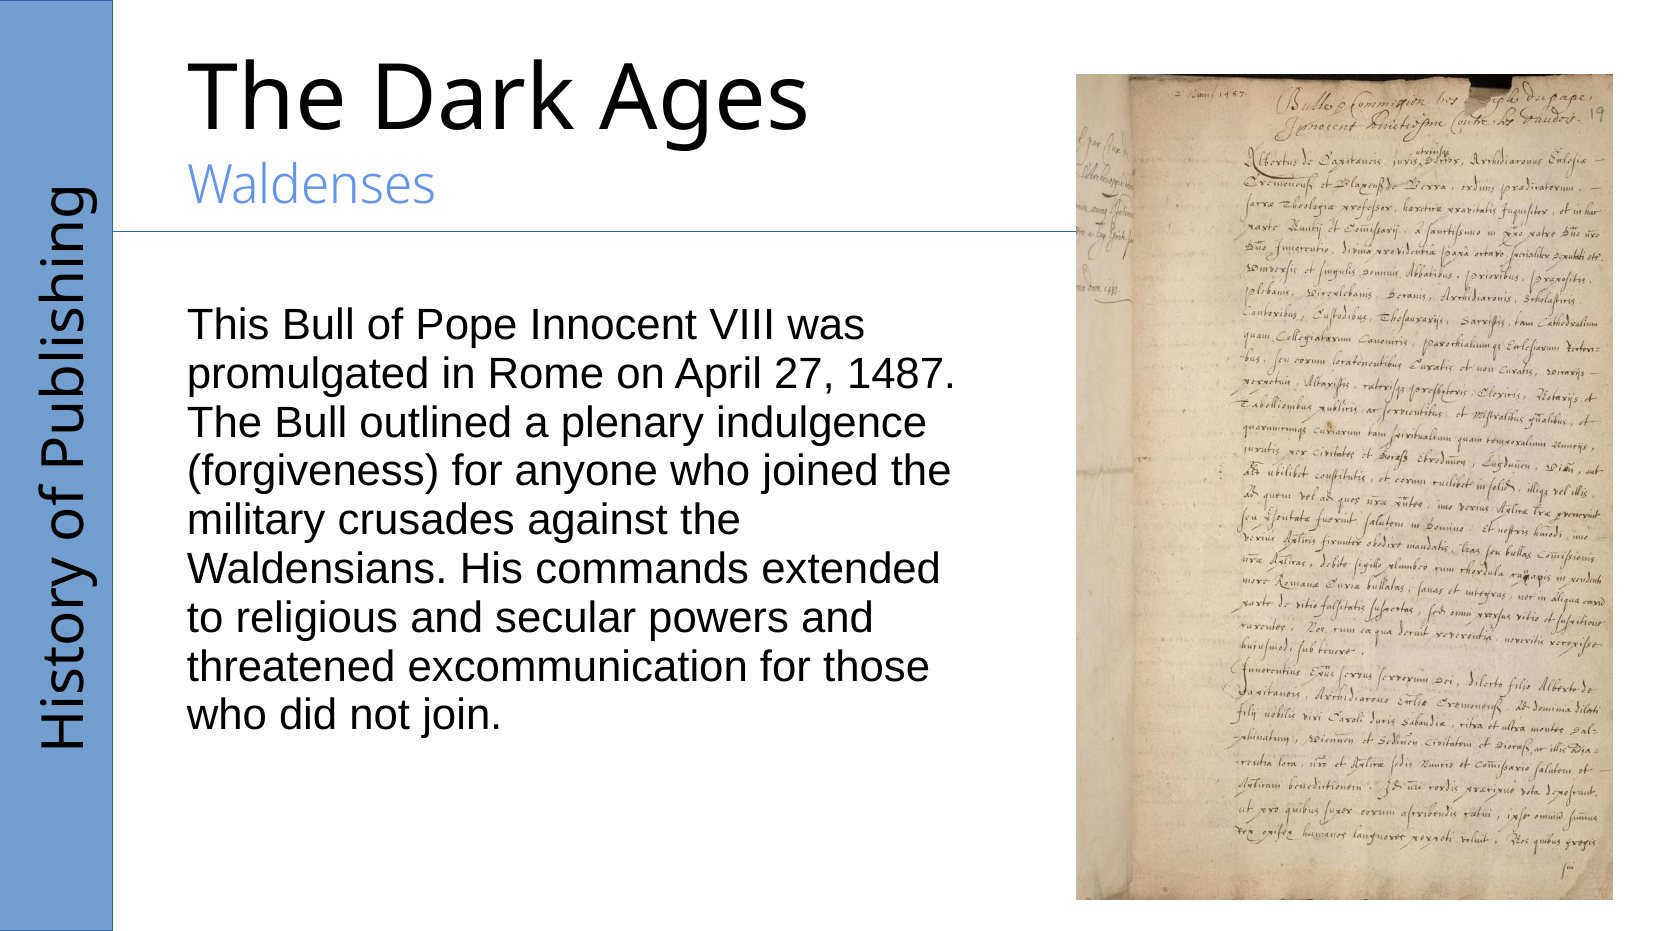

# The Dark Ages
Waldenses
This Bull of Pope Innocent VIII was promulgated in Rome on April 27, 1487. The Bull outlined a plenary indulgence (forgiveness) for anyone who joined the military crusades against the Waldensians. His commands extended to religious and secular powers and threatened excommunication for those who did not join.
History of Publishing